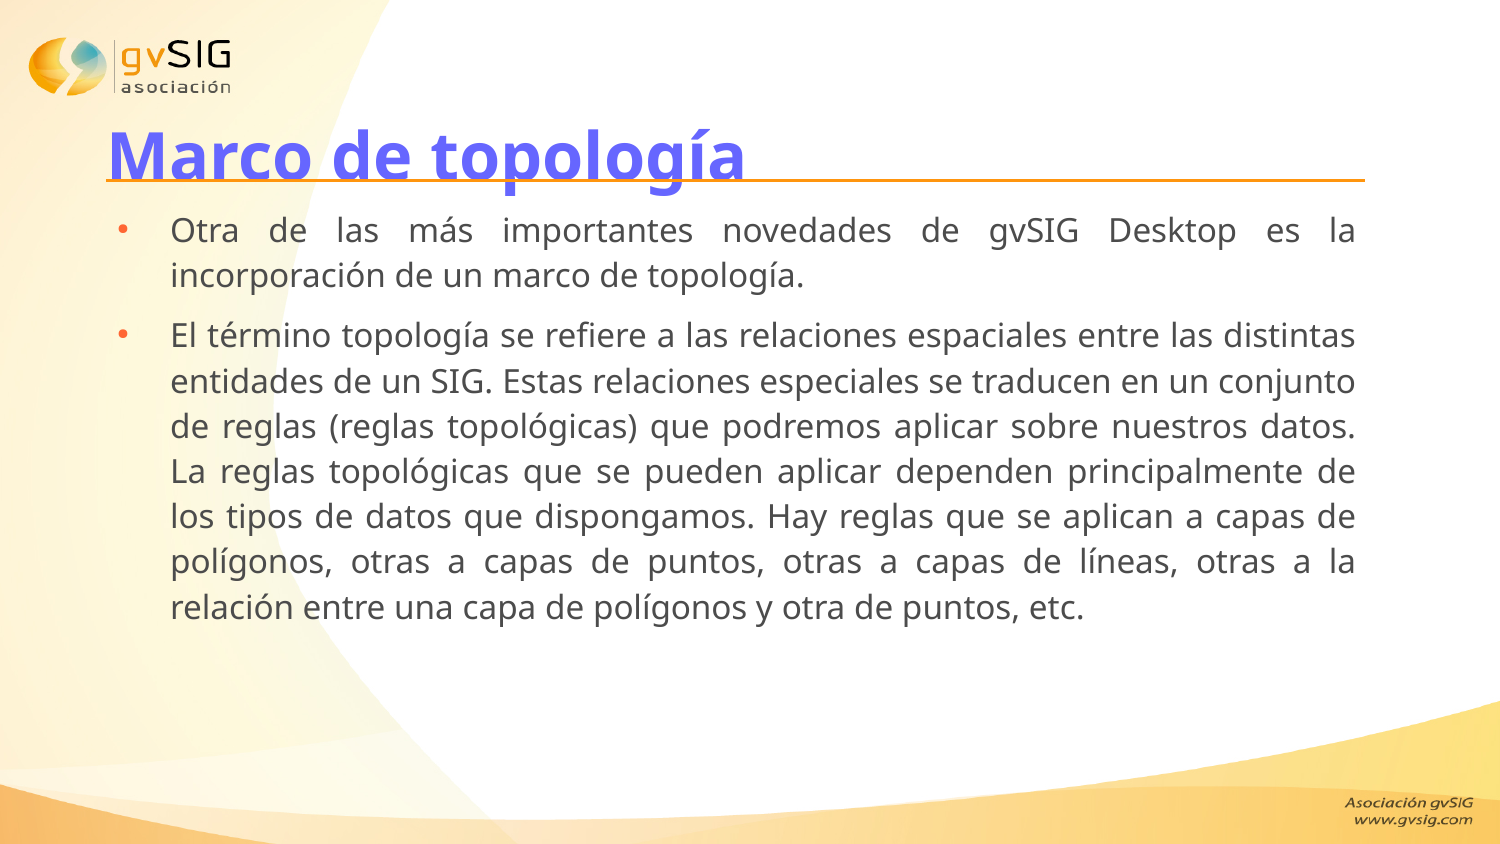

# Marco de topología
Otra de las más importantes novedades de gvSIG Desktop es la incorporación de un marco de topología.
El término topología se refiere a las relaciones espaciales entre las distintas entidades de un SIG. Estas relaciones especiales se traducen en un conjunto de reglas (reglas topológicas) que podremos aplicar sobre nuestros datos. La reglas topológicas que se pueden aplicar dependen principalmente de los tipos de datos que dispongamos. Hay reglas que se aplican a capas de polígonos, otras a capas de puntos, otras a capas de líneas, otras a la relación entre una capa de polígonos y otra de puntos, etc.